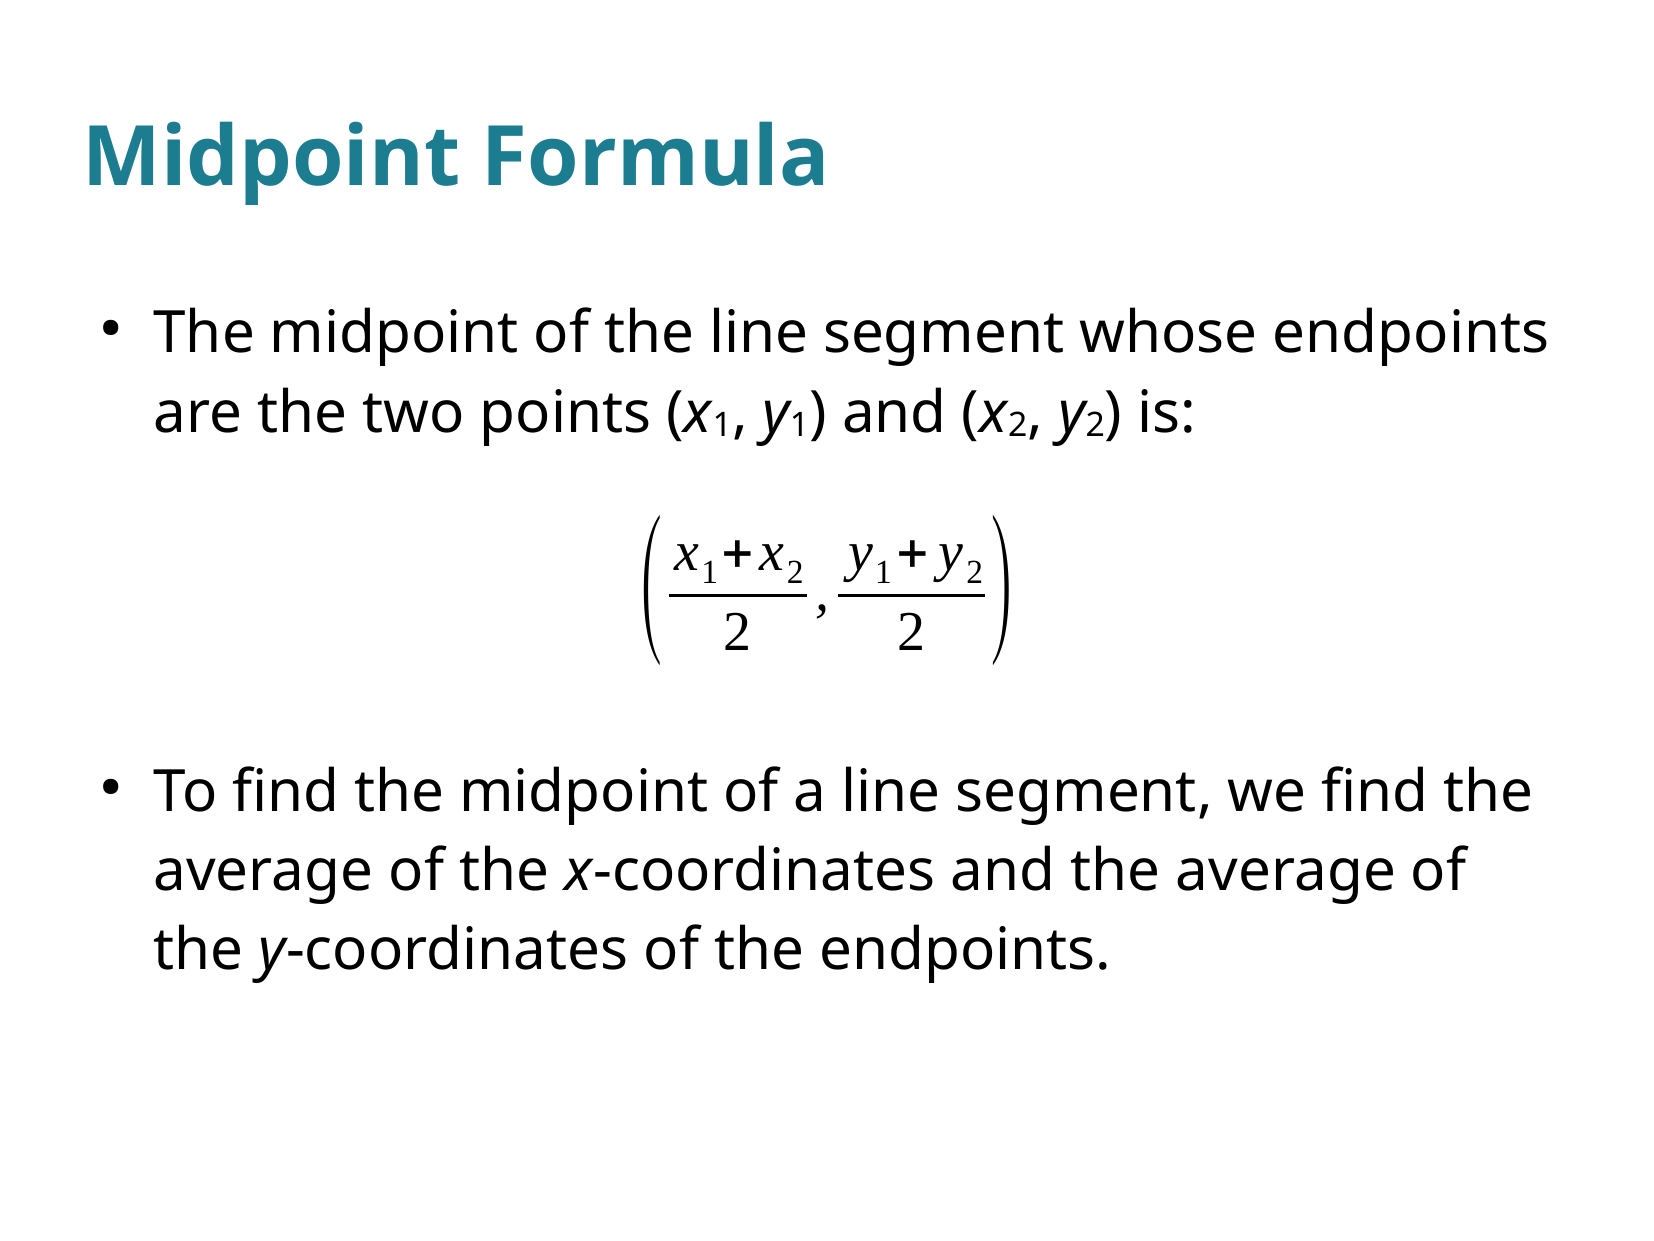

# Midpoint Formula
The midpoint of the line segment whose endpoints are the two points (x1, y1) and (x2, y2) is:
To find the midpoint of a line segment, we find the average of the x-coordinates and the average of the y-coordinates of the endpoints.